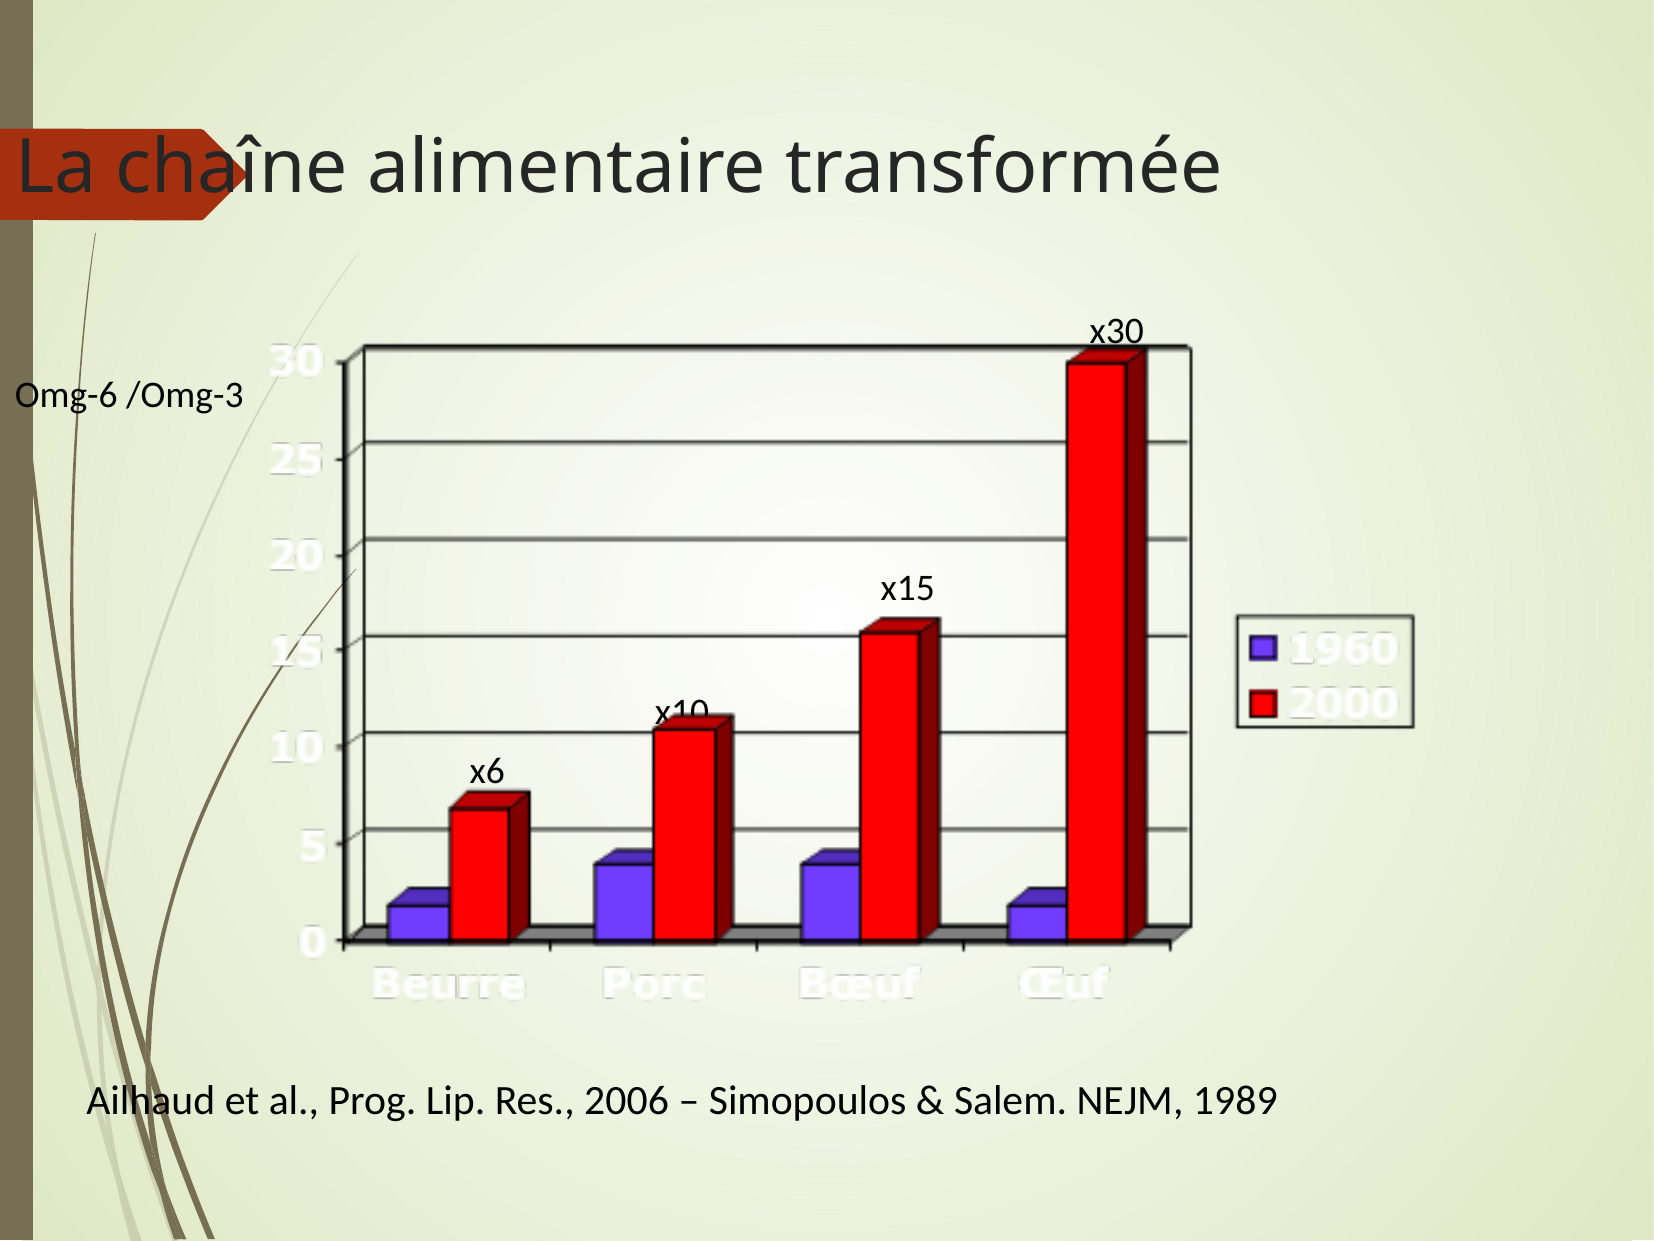

# La chaîne alimentaire transformée
x30
Omg-6 /Omg-3
x15
x10
x6
Ailhaud et al., Prog. Lip. Res., 2006 – Simopoulos & Salem. NEJM, 1989